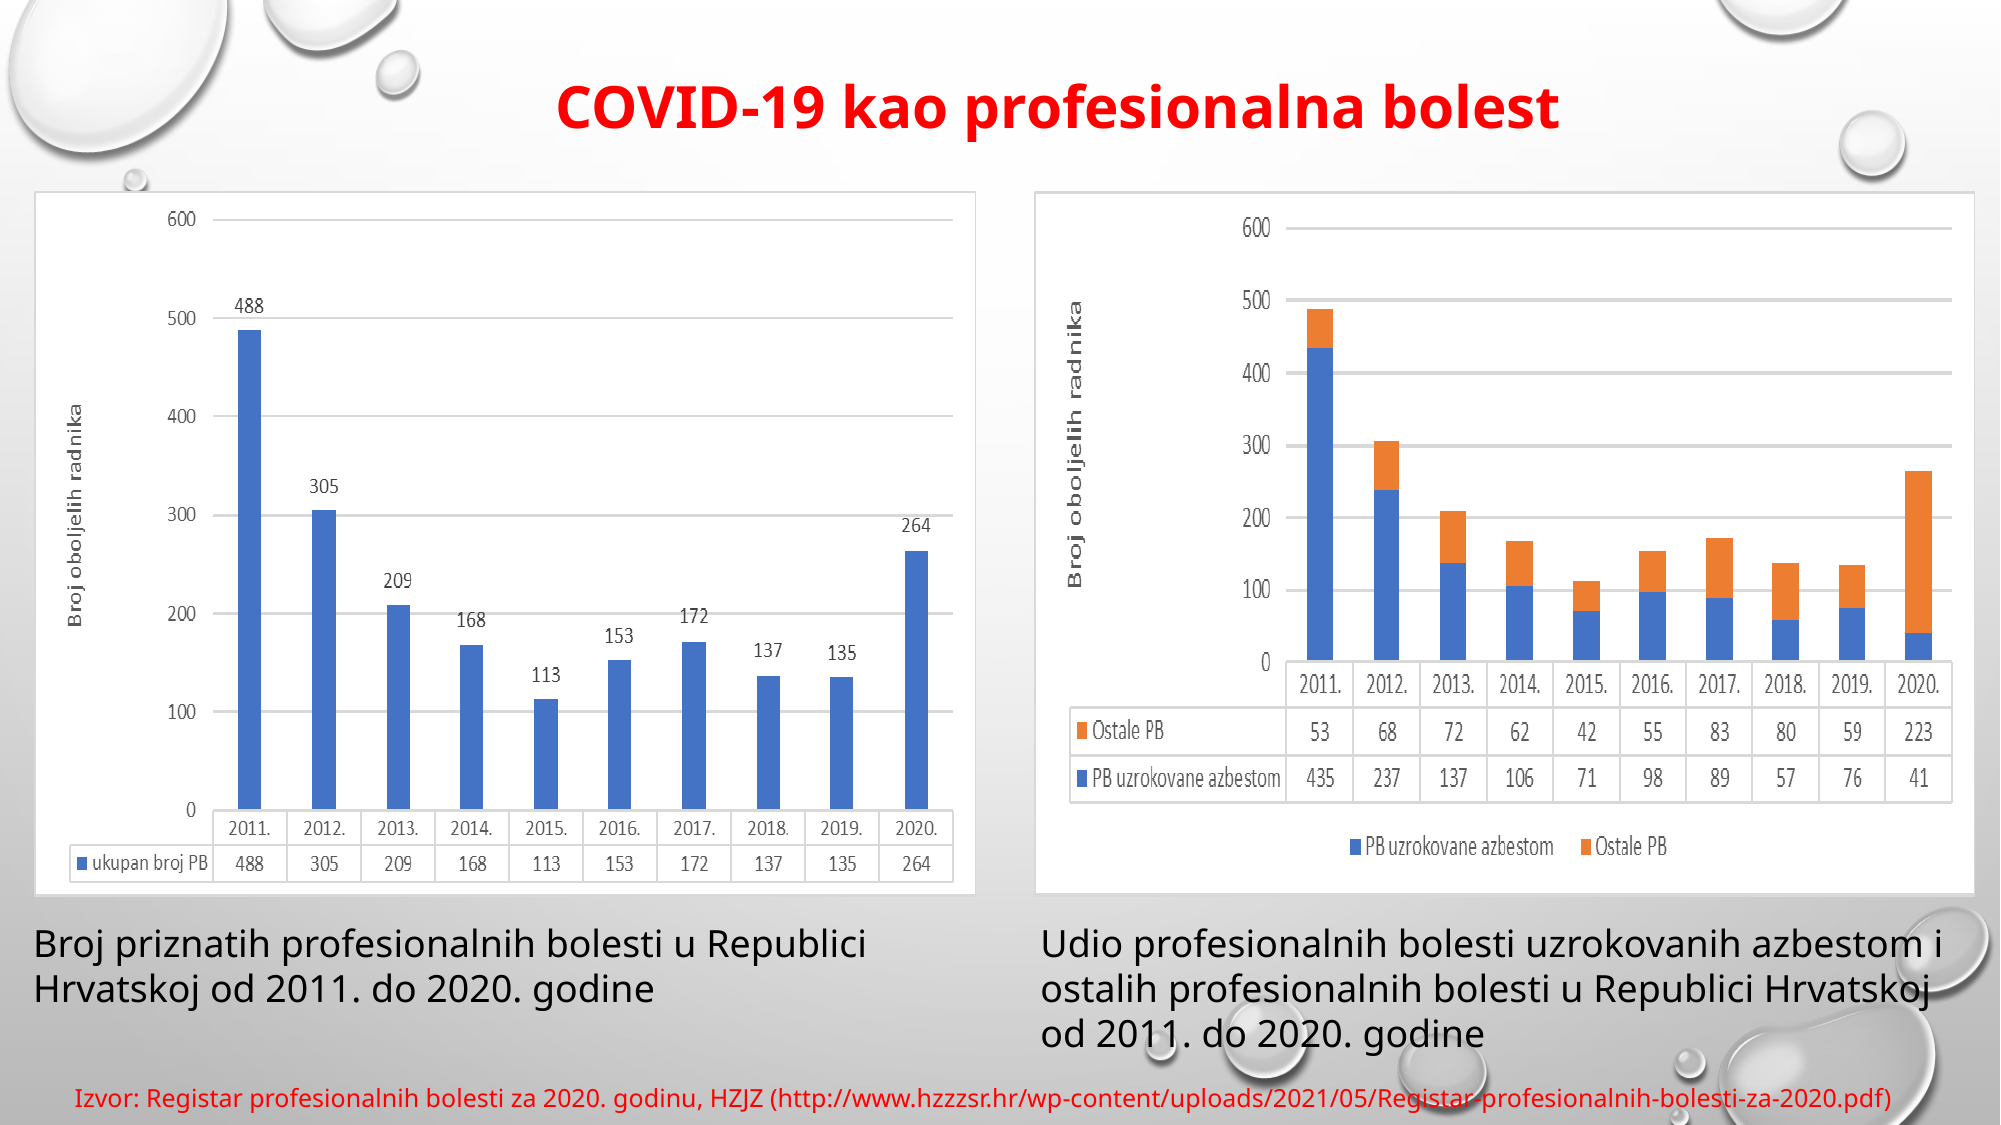

COVID-19 kao profesionalna bolest
Broj priznatih profesionalnih bolesti u Republici Hrvatskoj od 2011. do 2020. godine
Udio profesionalnih bolesti uzrokovanih azbestom i ostalih profesionalnih bolesti u Republici Hrvatskoj od 2011. do 2020. godine
Izvor: Registar profesionalnih bolesti za 2020. godinu, HZJZ (http://www.hzzzsr.hr/wp-content/uploads/2021/05/Registar-profesionalnih-bolesti-za-2020.pdf)